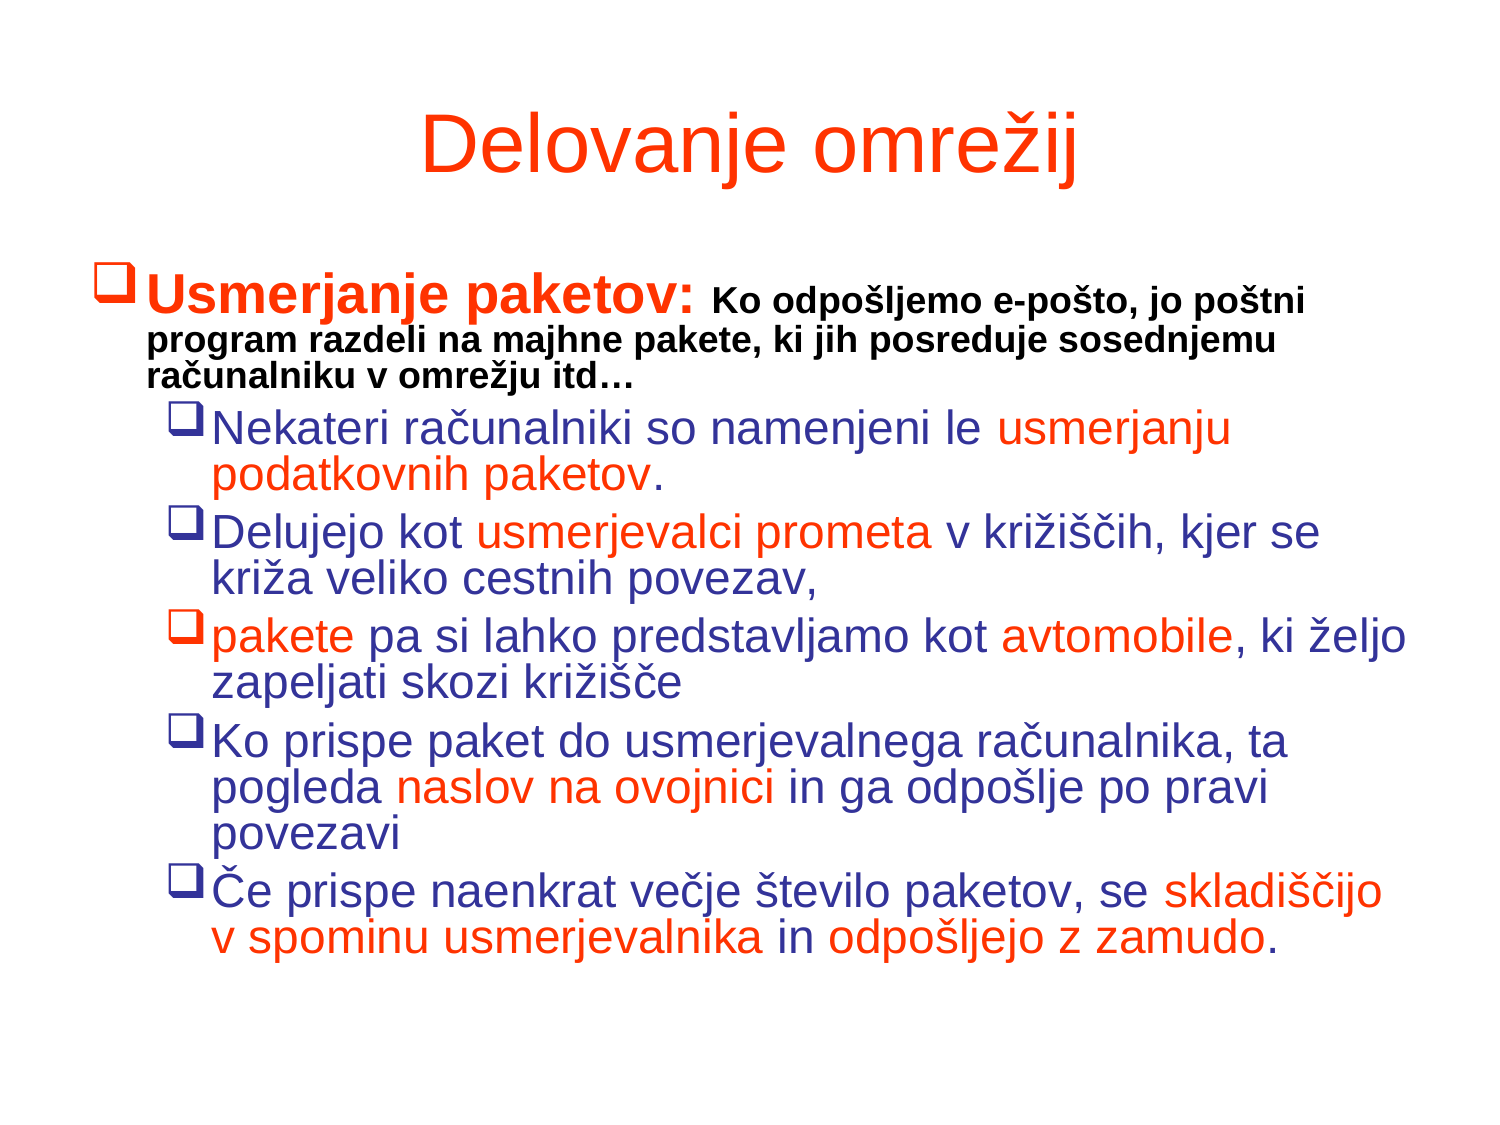

# Delovanje omrežij
Usmerjanje paketov: Ko odpošljemo e-pošto, jo poštni program razdeli na majhne pakete, ki jih posreduje sosednjemu računalniku v omrežju itd…
Nekateri računalniki so namenjeni le usmerjanju podatkovnih paketov.
Delujejo kot usmerjevalci prometa v križiščih, kjer se križa veliko cestnih povezav,
pakete pa si lahko predstavljamo kot avtomobile, ki željo zapeljati skozi križišče
Ko prispe paket do usmerjevalnega računalnika, ta pogleda naslov na ovojnici in ga odpošlje po pravi povezavi
Če prispe naenkrat večje število paketov, se skladiščijo v spominu usmerjevalnika in odpošljejo z zamudo.